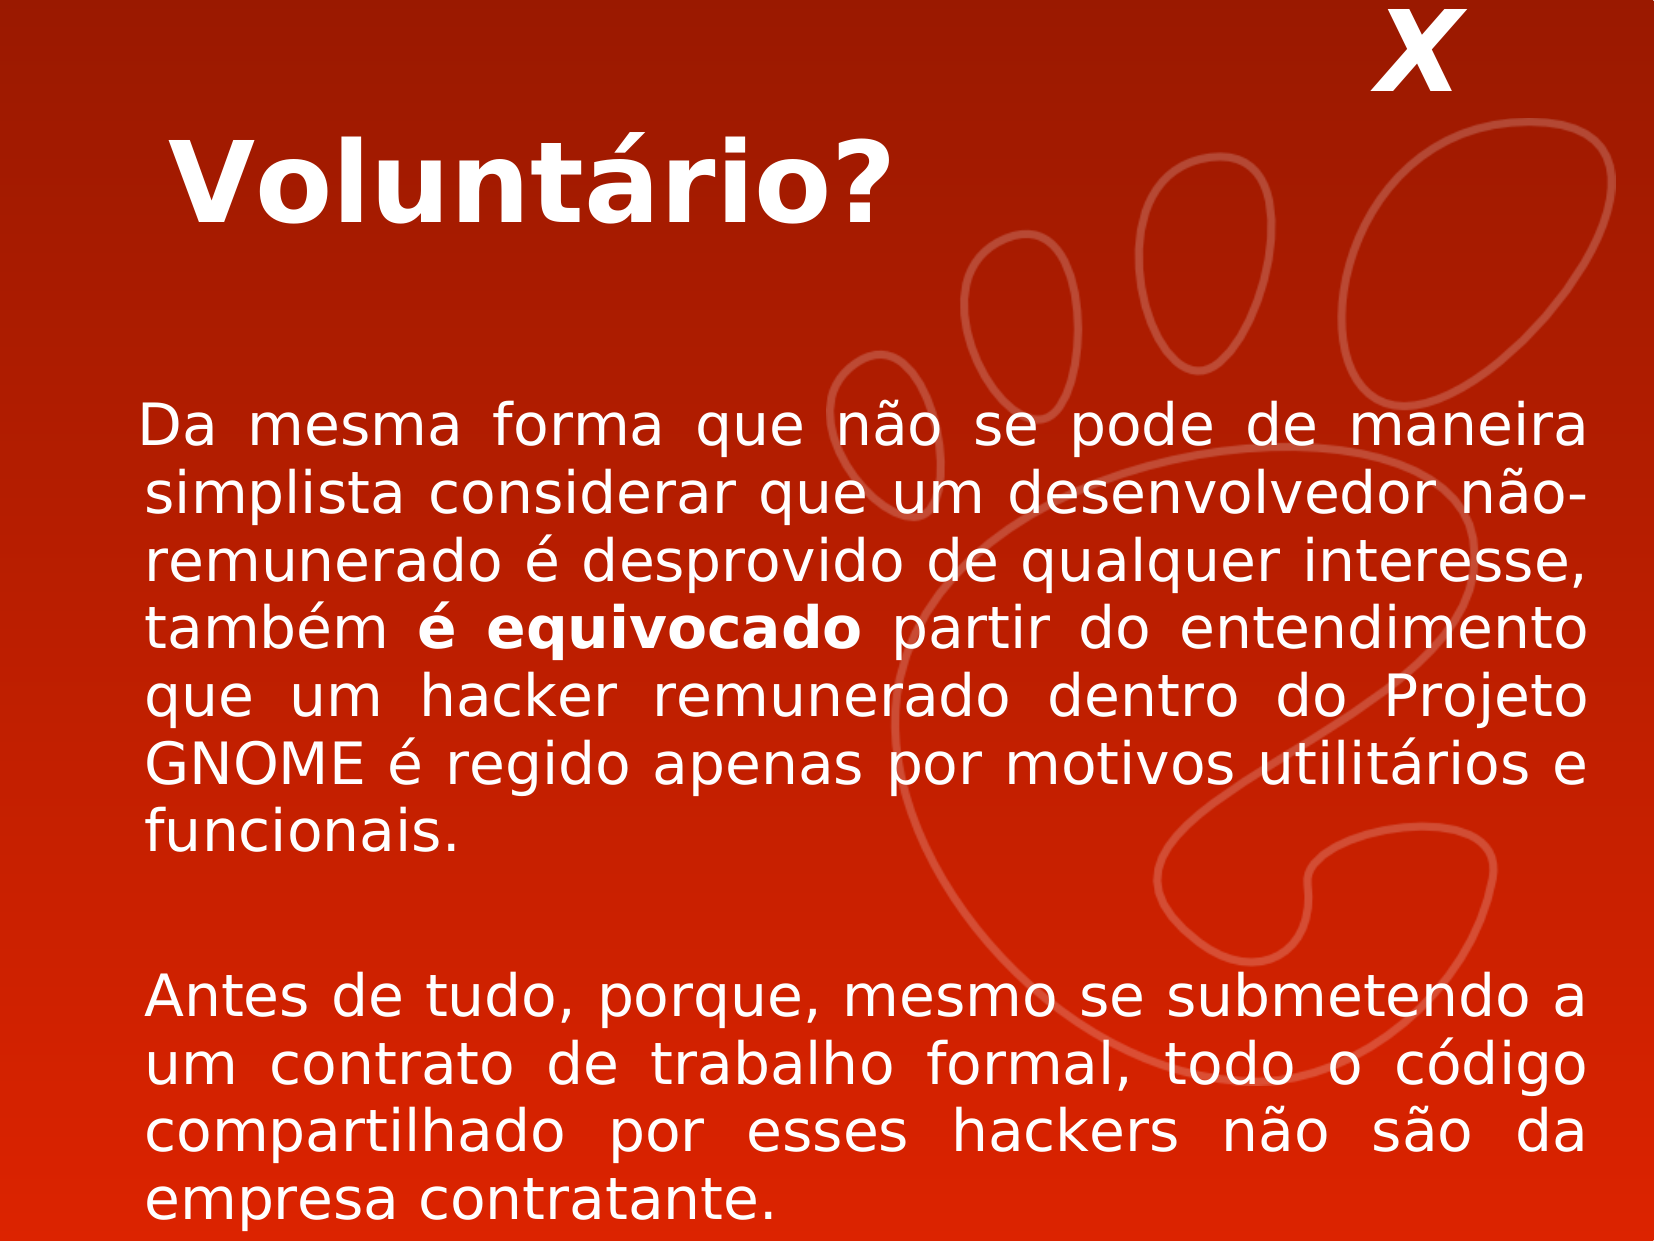

# Remunerado X Voluntário?
Da mesma forma que não se pode de maneira simplista considerar que um desenvolvedor não-remunerado é desprovido de qualquer interesse, também é equivocado partir do entendimento que um hacker remunerado dentro do Projeto GNOME é regido apenas por motivos utilitários e funcionais.
Antes de tudo, porque, mesmo se submetendo a um contrato de trabalho formal, todo o código compartilhado por esses hackers não são da empresa contratante.